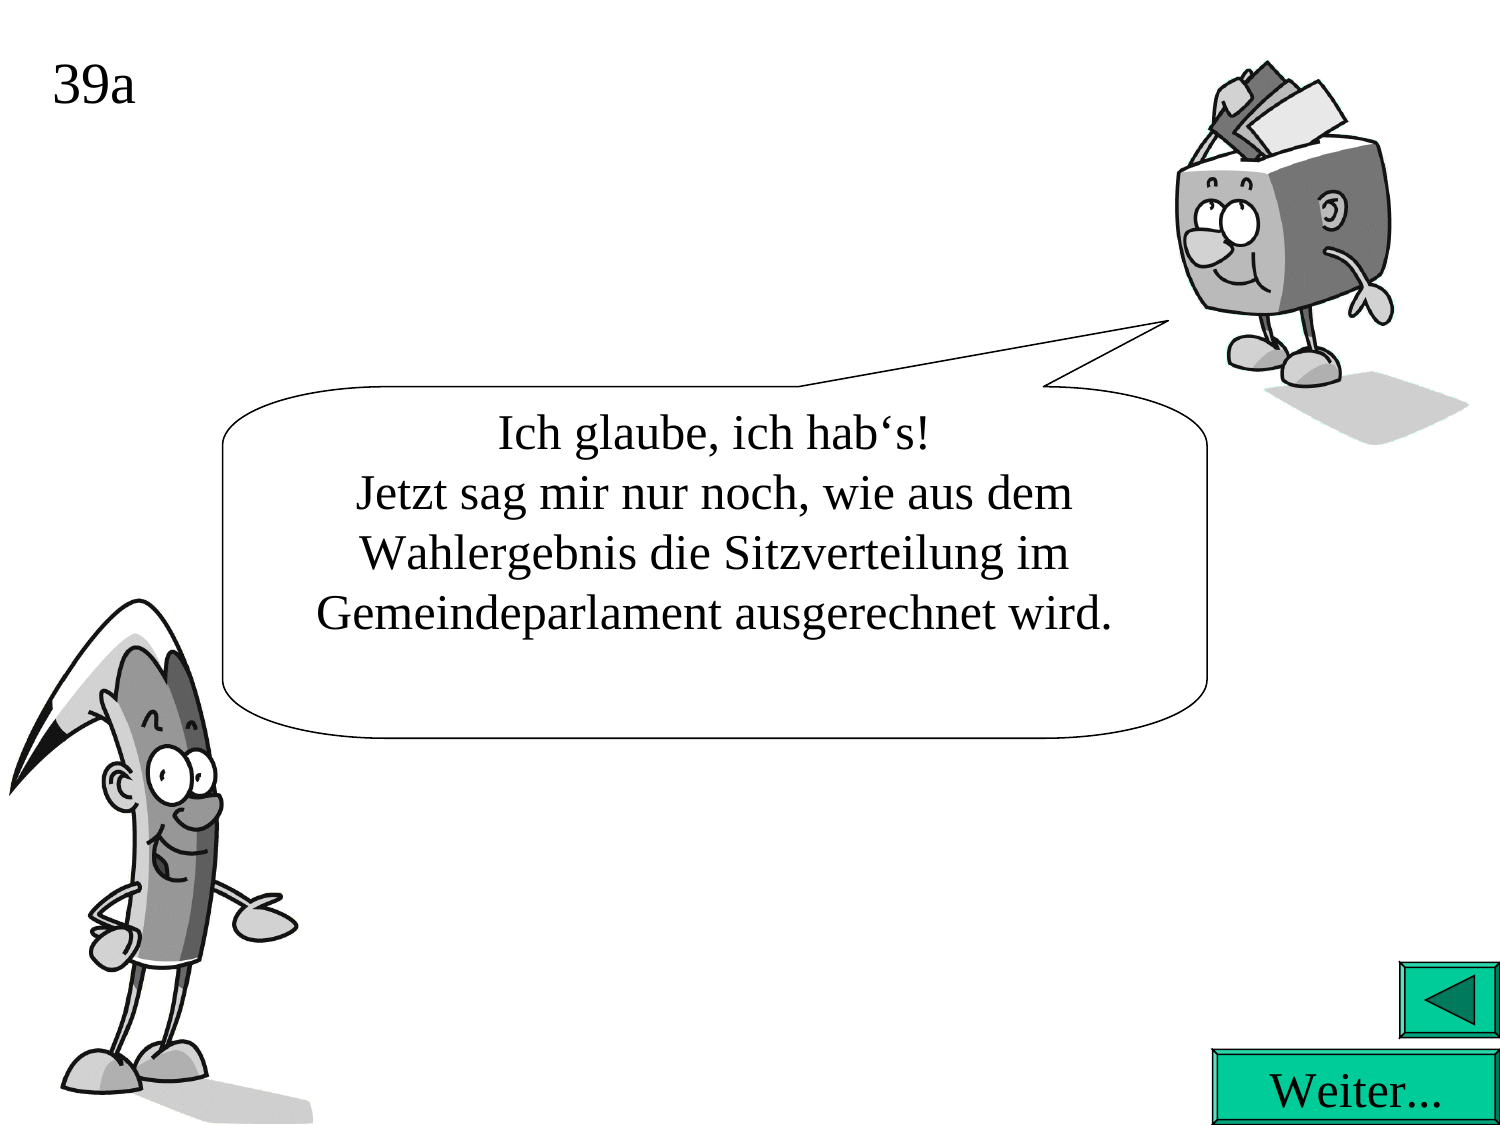

39a
Ich glaube, ich hab‘s!
Jetzt sag mir nur noch, wie aus dem Wahlergebnis die Sitzverteilung im Gemeindeparlament ausgerechnet wird.
Weiter...